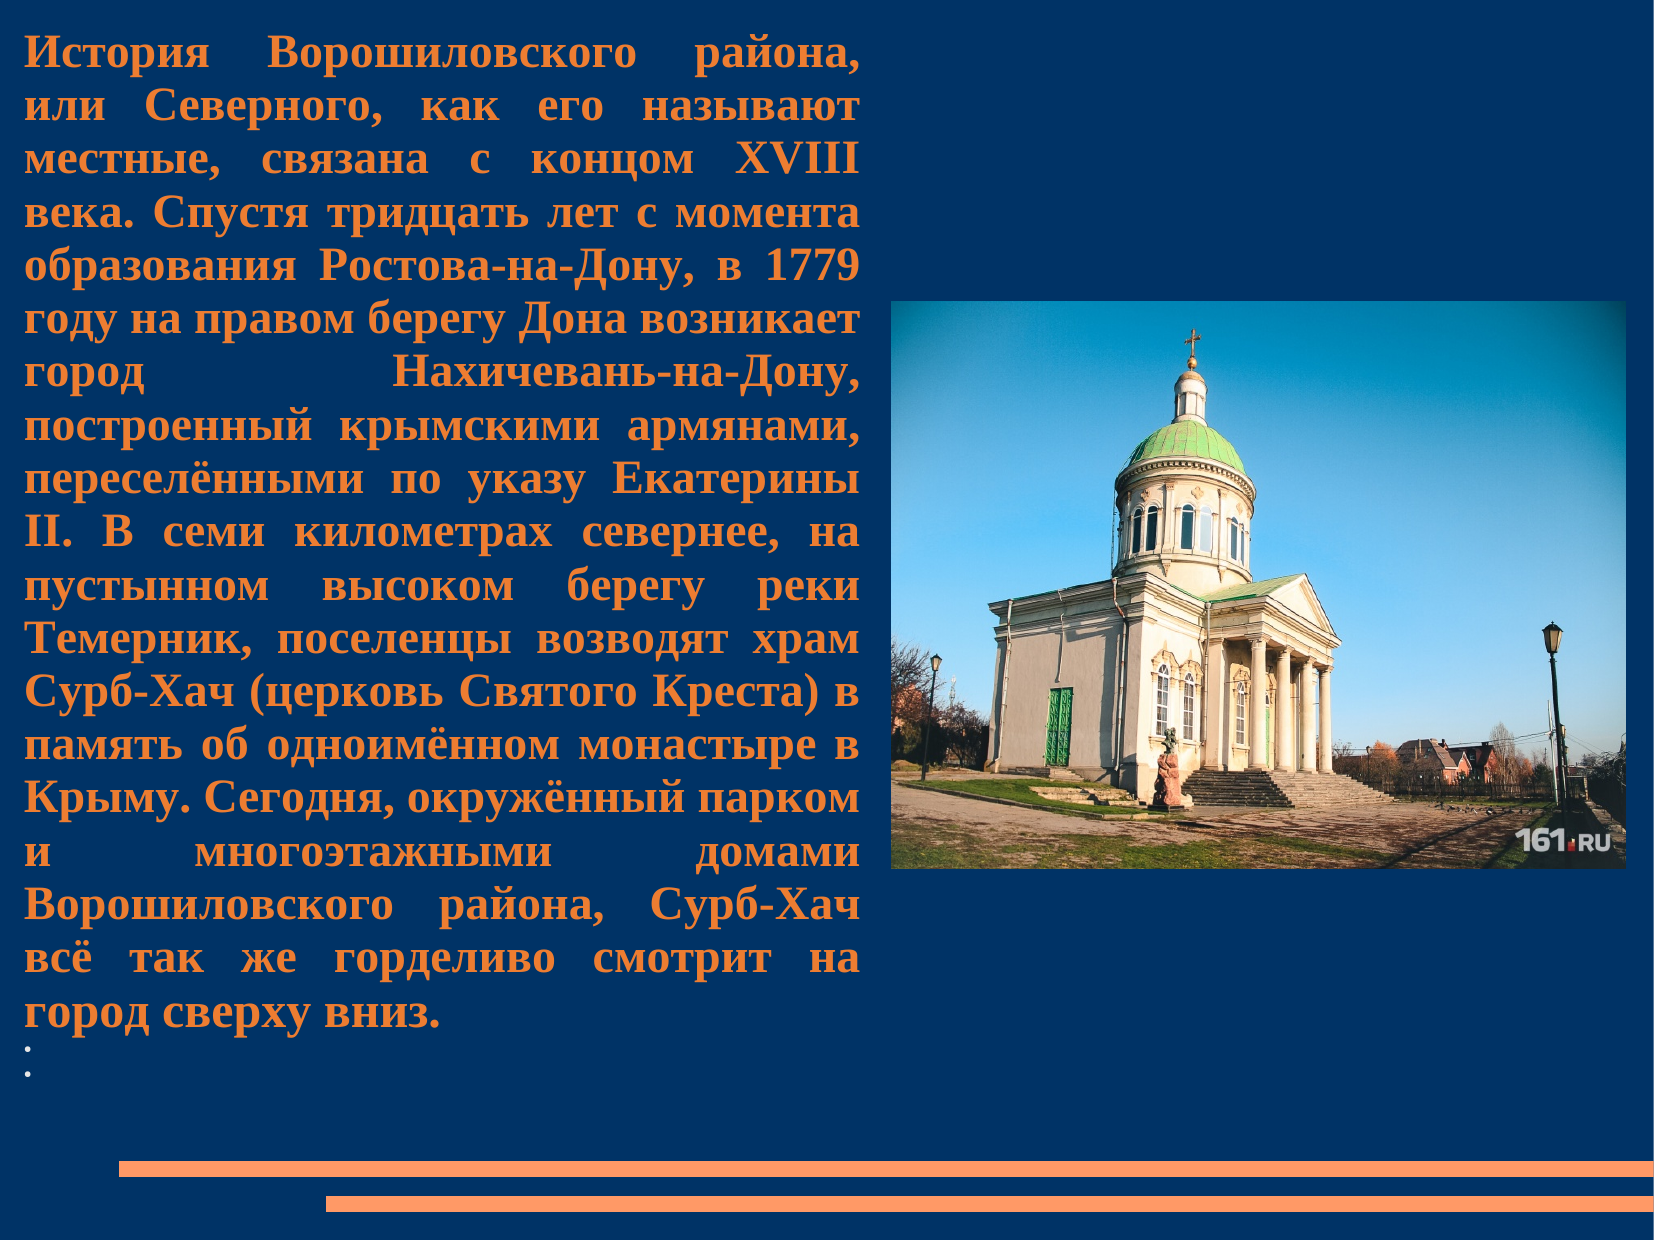

# История Ворошиловского района, или Северного, как его называют местные, связана с концом XVIII века. Спустя тридцать лет с момента образования Ростова-на-Дону, в 1779 году на правом берегу Дона возникает город Нахичевань-на-Дону, построенный крымскими армянами, переселёнными по указу Екатерины II. В семи километрах севернее, на пустынном высоком берегу реки Темерник, поселенцы возводят храм Сурб-Хач (церковь Святого Креста) в память об одноимённом монастыре в Крыму. Сегодня, окружённый парком и многоэтажными домами Ворошиловского района, Сурб-Хач всё так же горделиво смотрит на город сверху вниз.